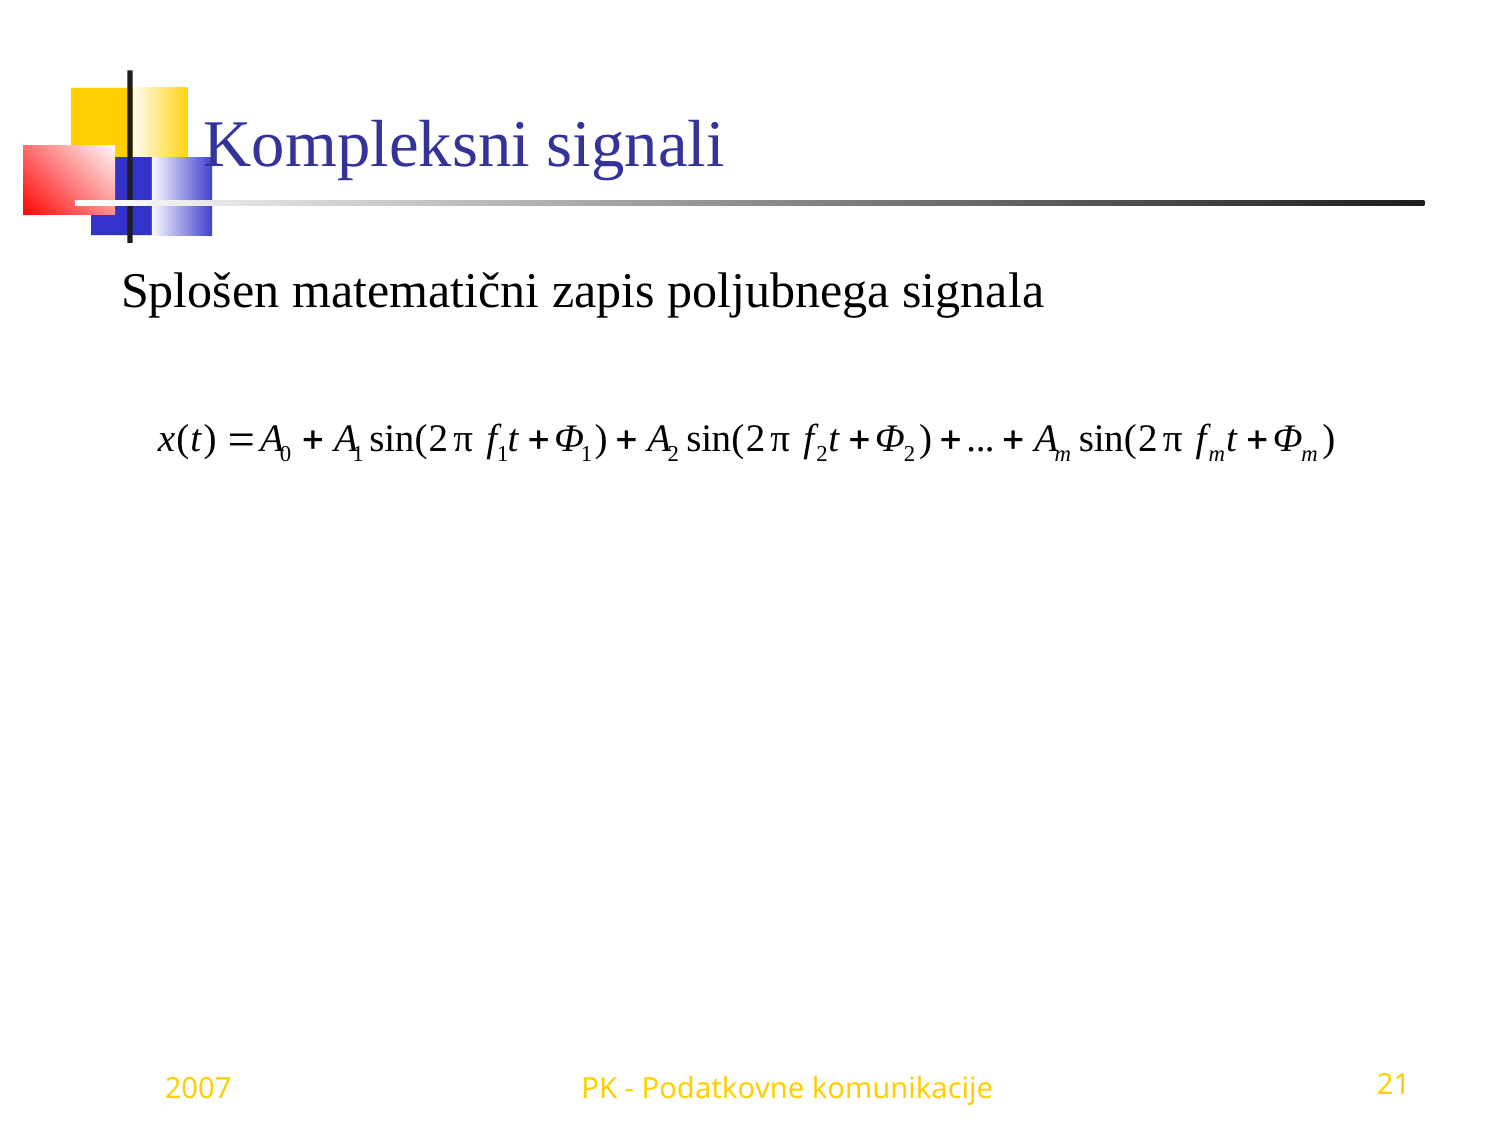

# Kompleksni signali
	Splošen matematični zapis poljubnega signala
2007
PK - Podatkovne komunikacije